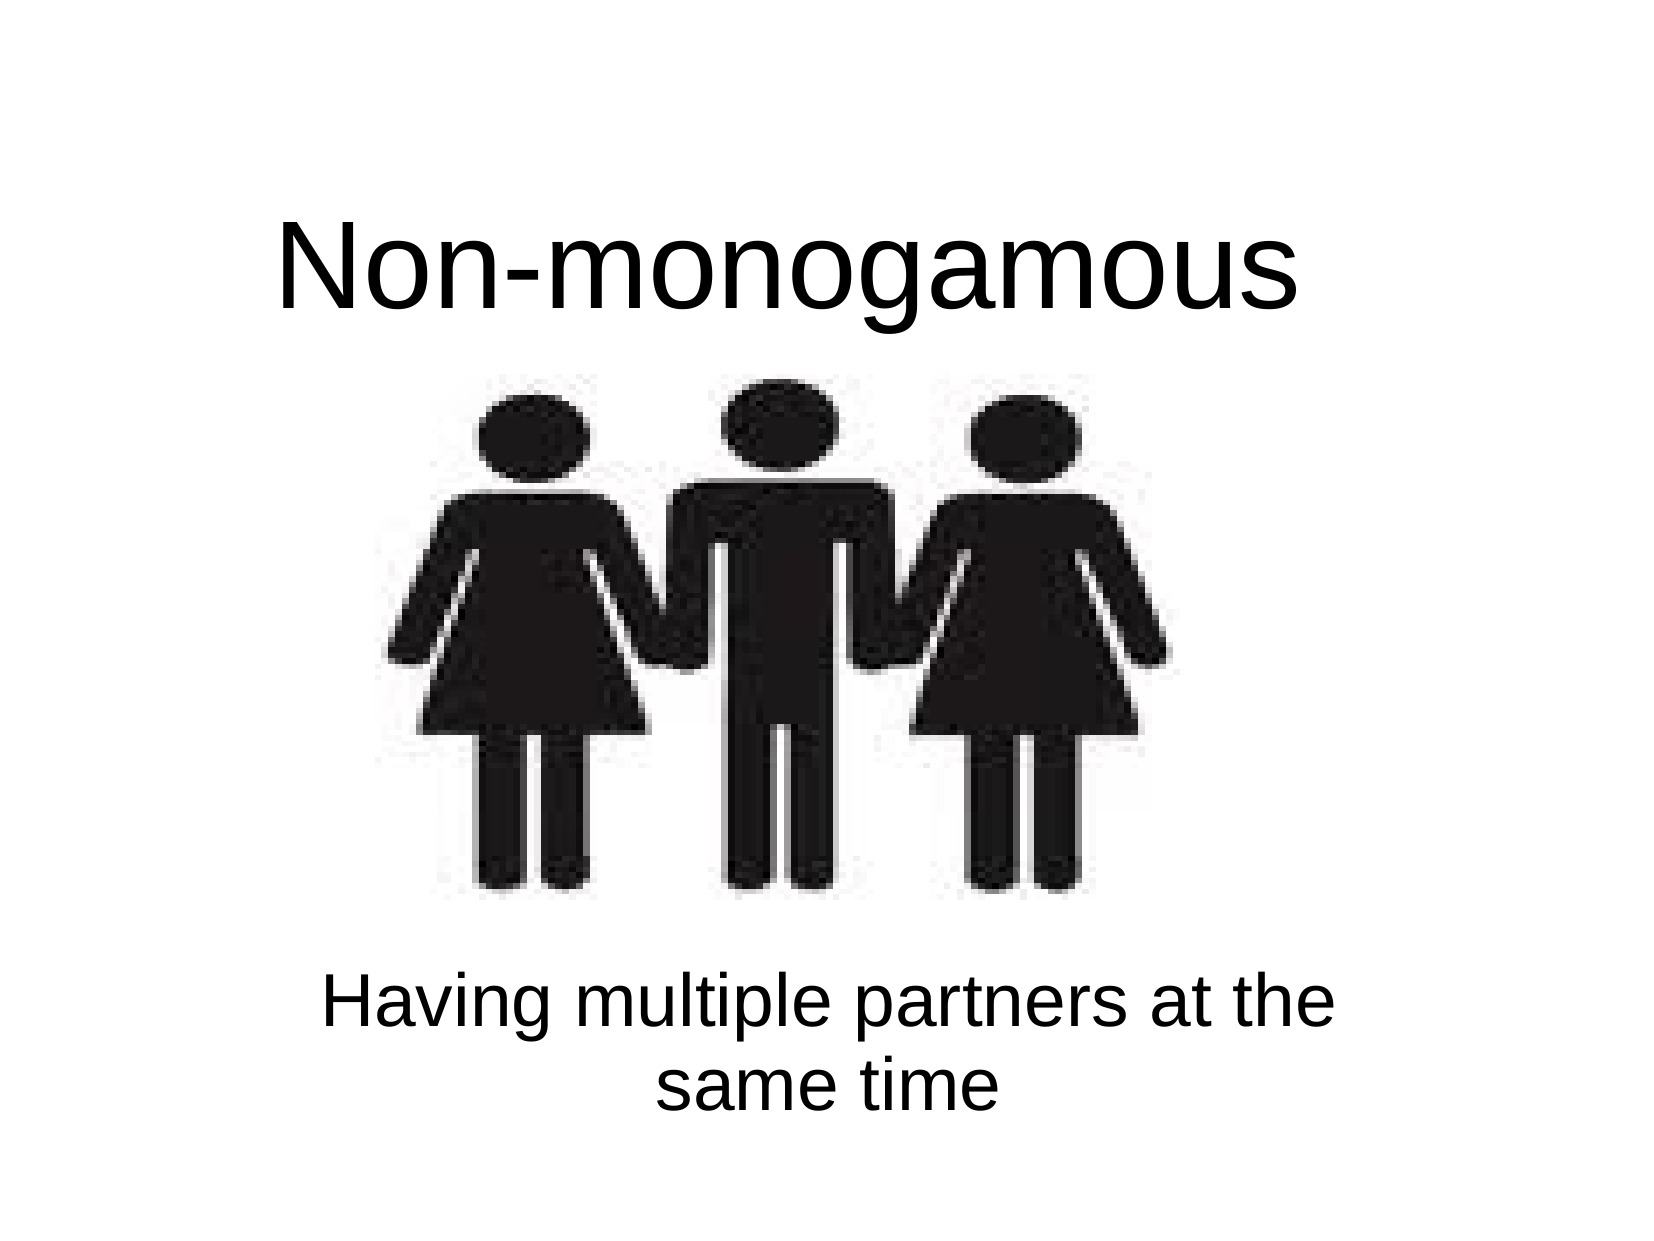

Non-monogamous
Having multiple partners at the same time